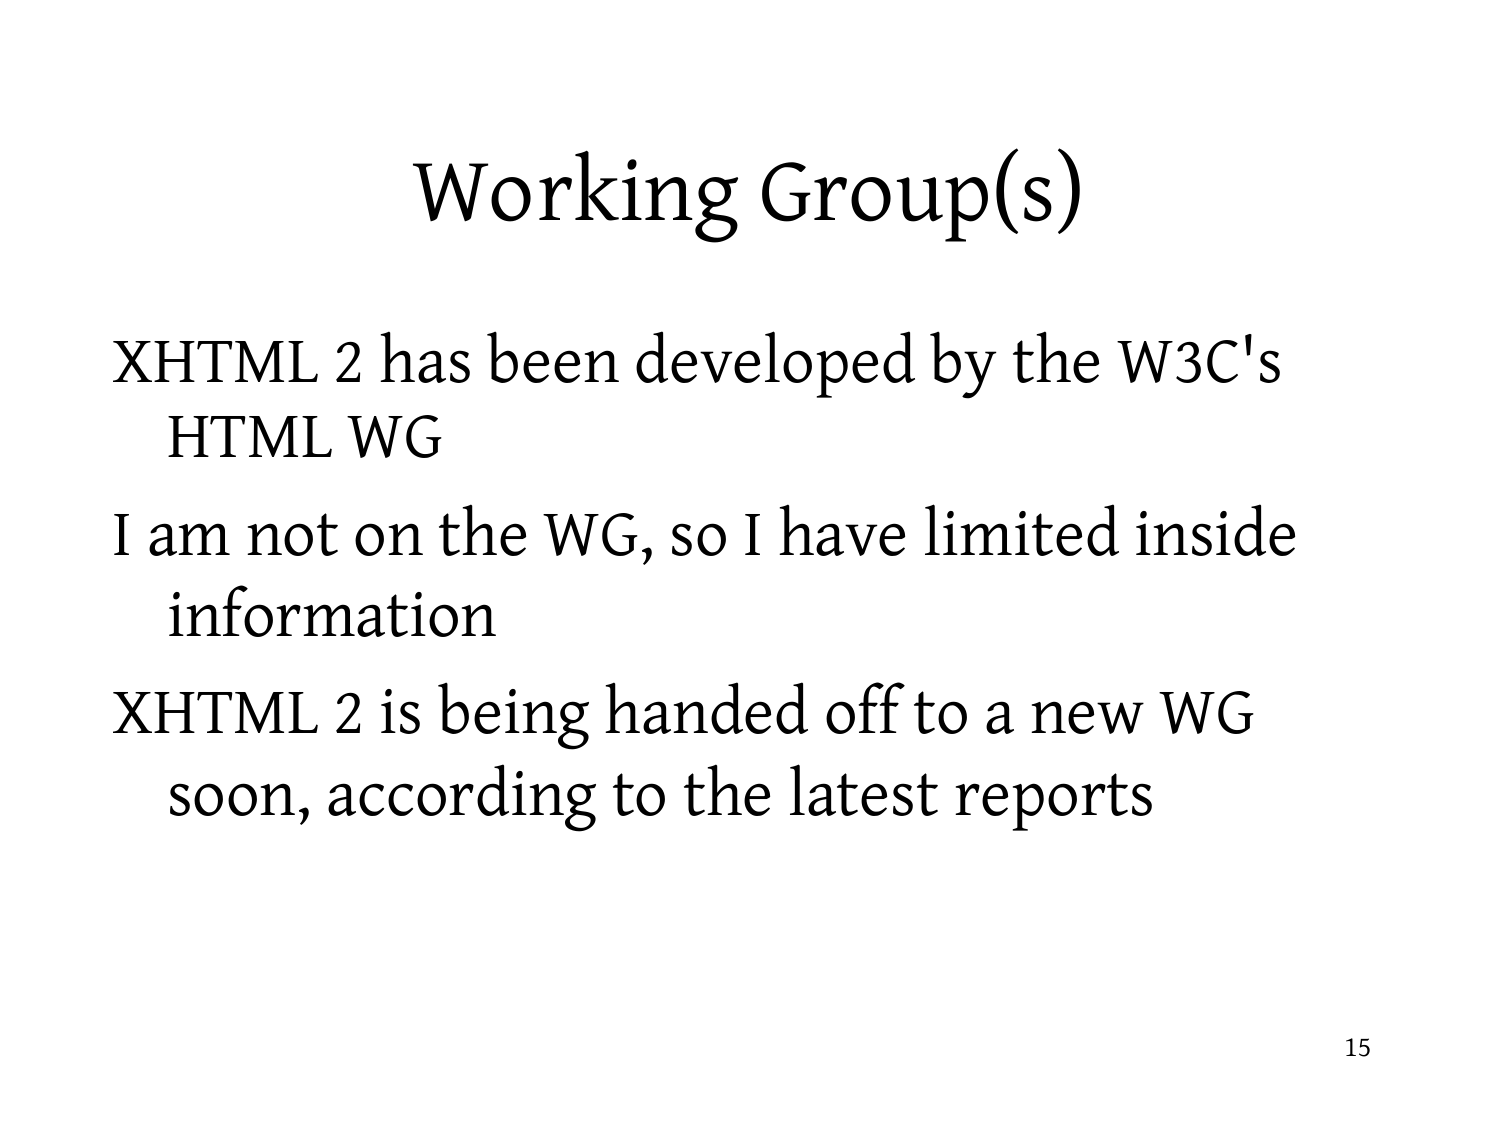

# Working Group(s)
XHTML 2 has been developed by the W3C's HTML WG
I am not on the WG, so I have limited inside information
XHTML 2 is being handed off to a new WG soon, according to the latest reports